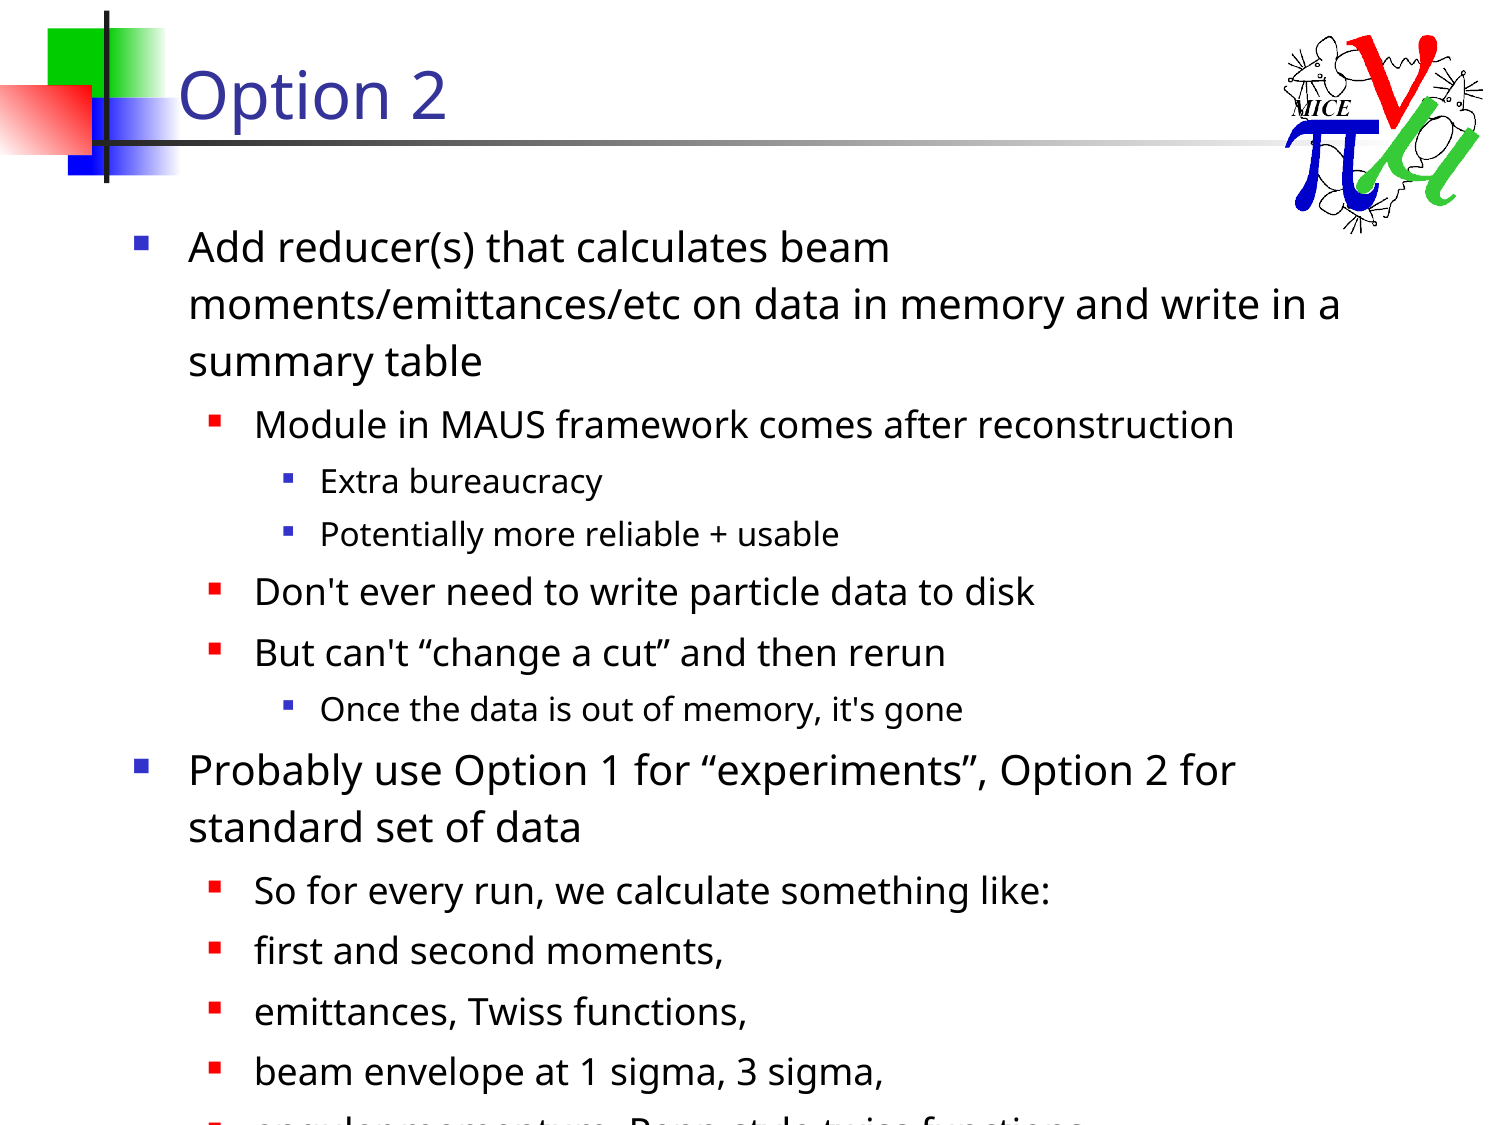

# Option 2
Add reducer(s) that calculates beam moments/emittances/etc on data in memory and write in a summary table
Module in MAUS framework comes after reconstruction
Extra bureaucracy
Potentially more reliable + usable
Don't ever need to write particle data to disk
But can't “change a cut” and then rerun
Once the data is out of memory, it's gone
Probably use Option 1 for “experiments”, Option 2 for standard set of data
So for every run, we calculate something like:
first and second moments,
emittances, Twiss functions,
beam envelope at 1 sigma, 3 sigma,
angular momentum, Penn-style twiss functions,
dispersions, ...